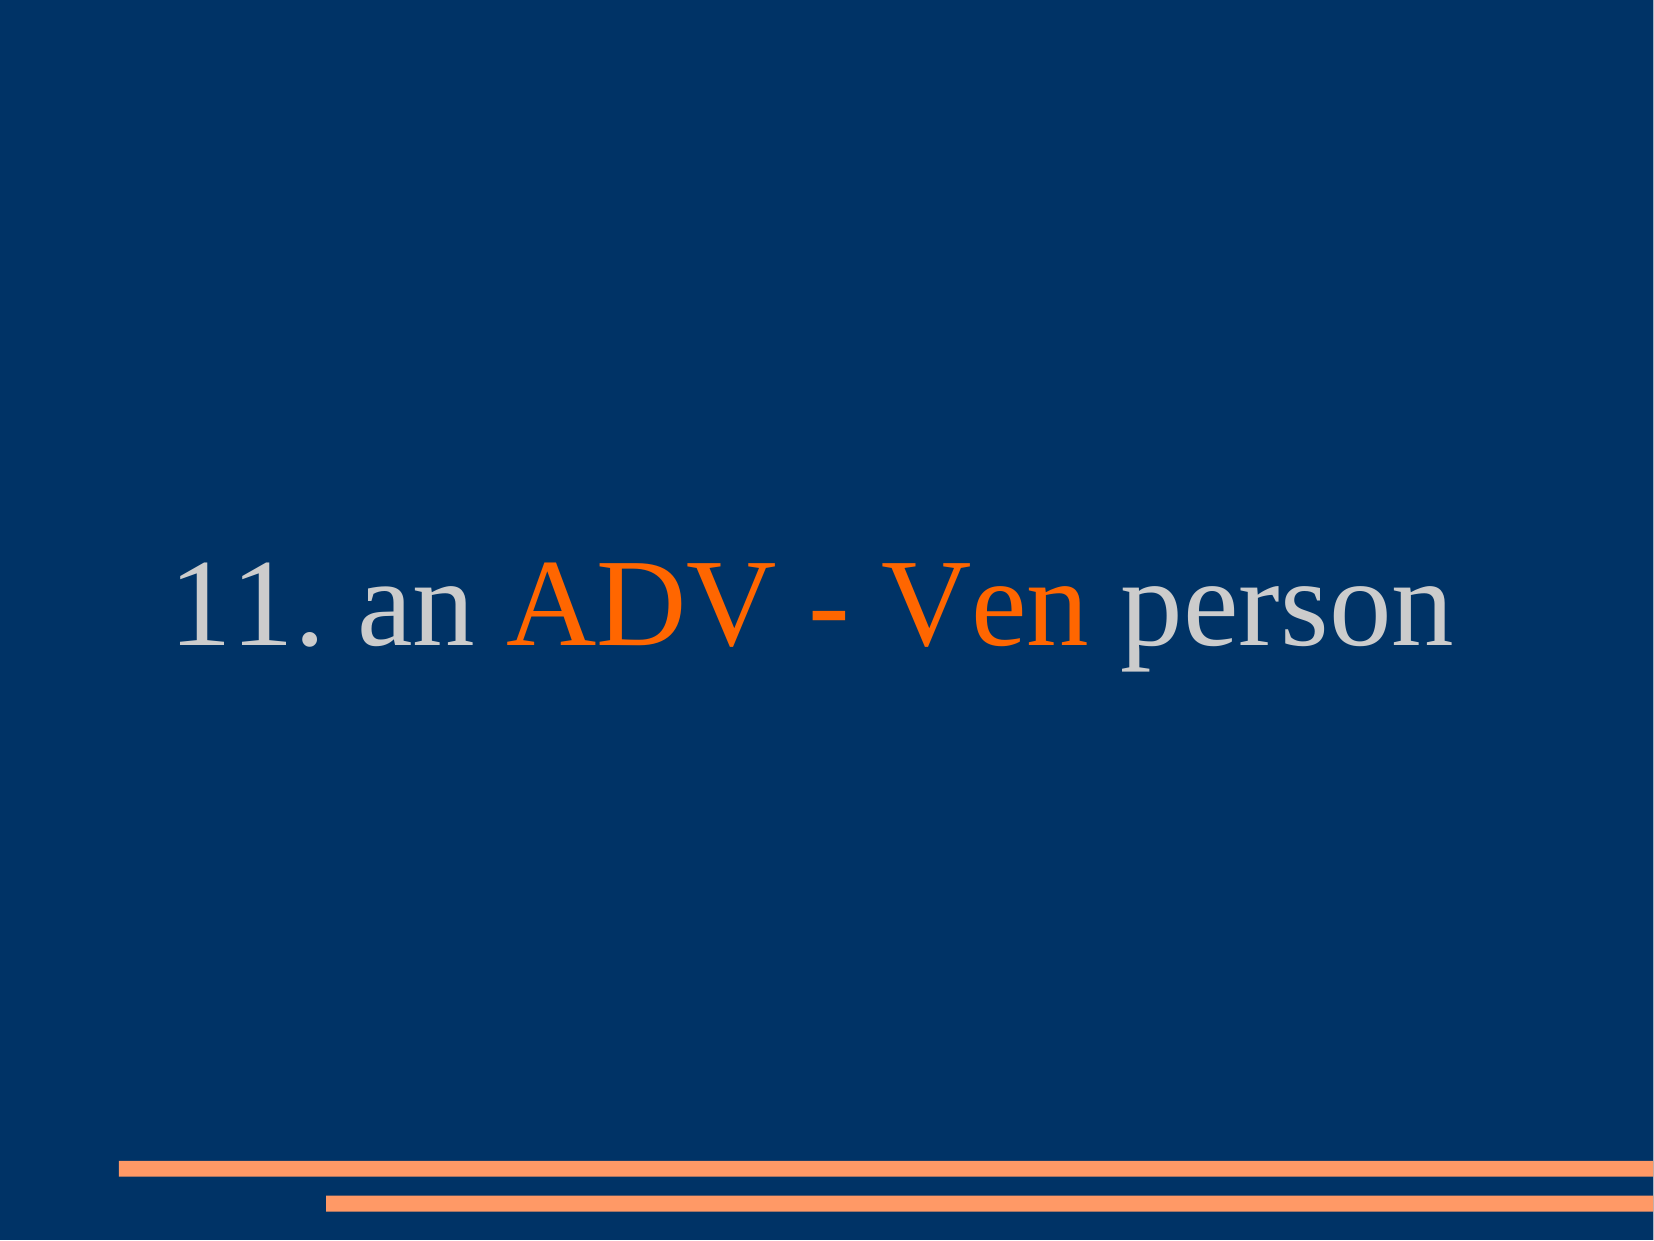

# 11. an ADV - Ven person